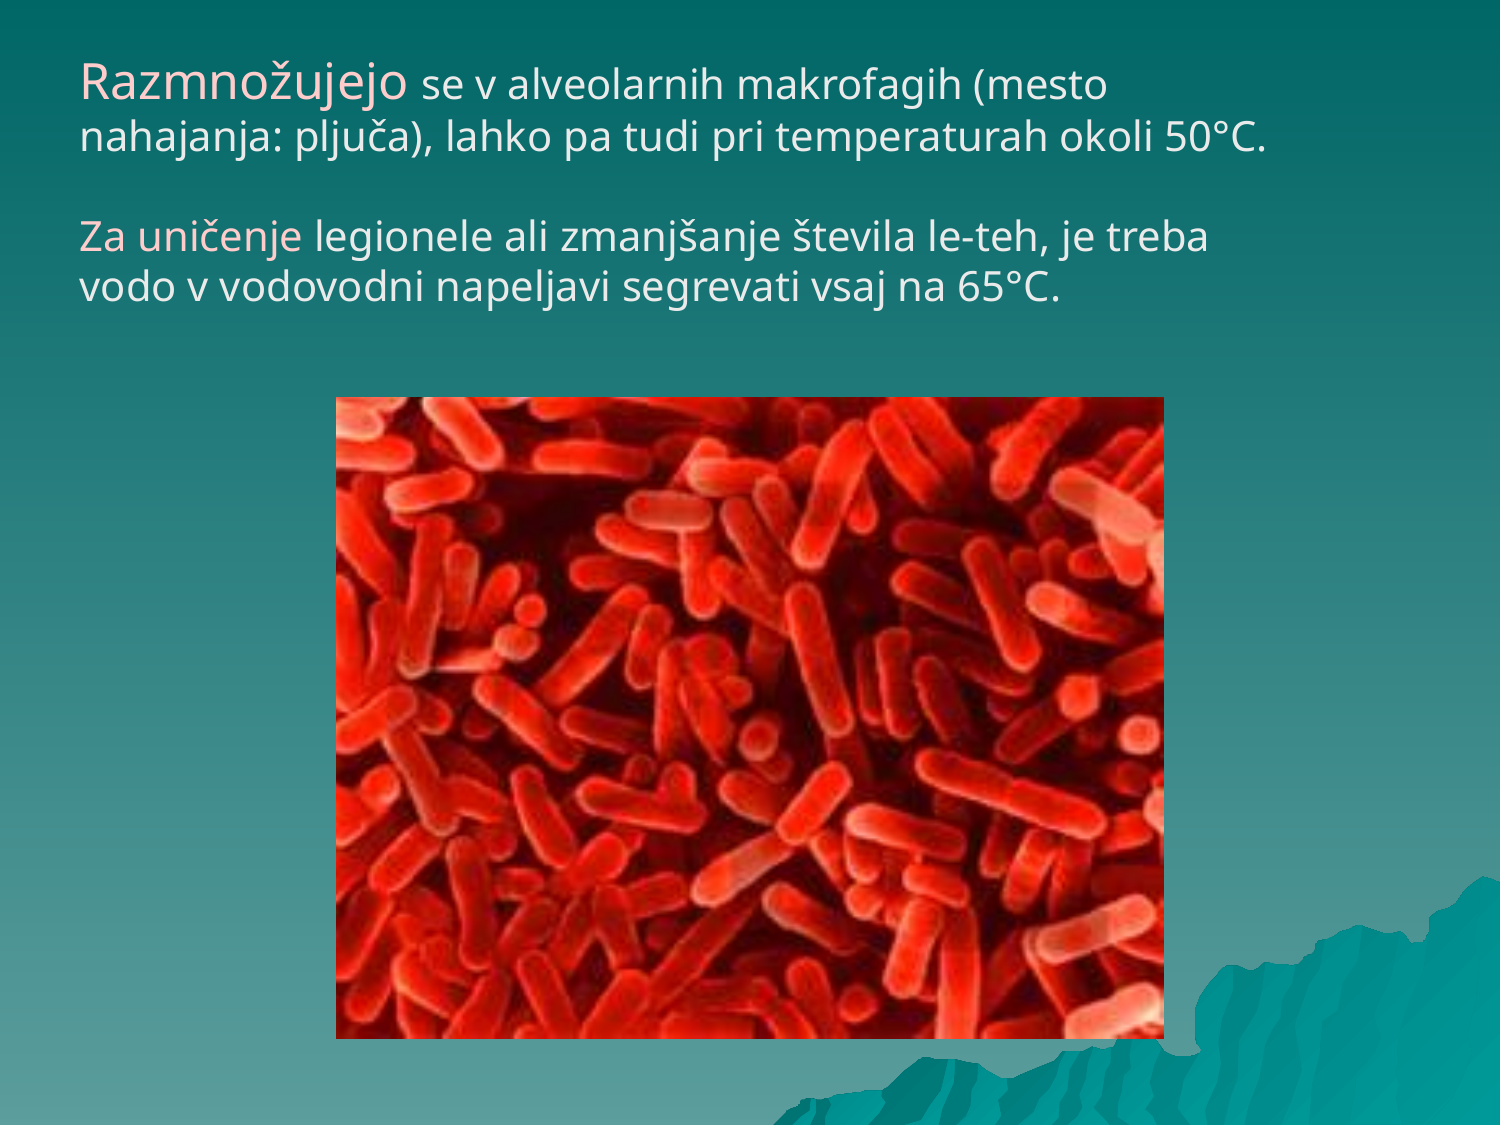

Razmnožujejo se v alveolarnih makrofagih (mesto nahajanja: pljuča), lahko pa tudi pri temperaturah okoli 50°C.
Za uničenje legionele ali zmanjšanje števila le-teh, je treba vodo v vodovodni napeljavi segrevati vsaj na 65°C.